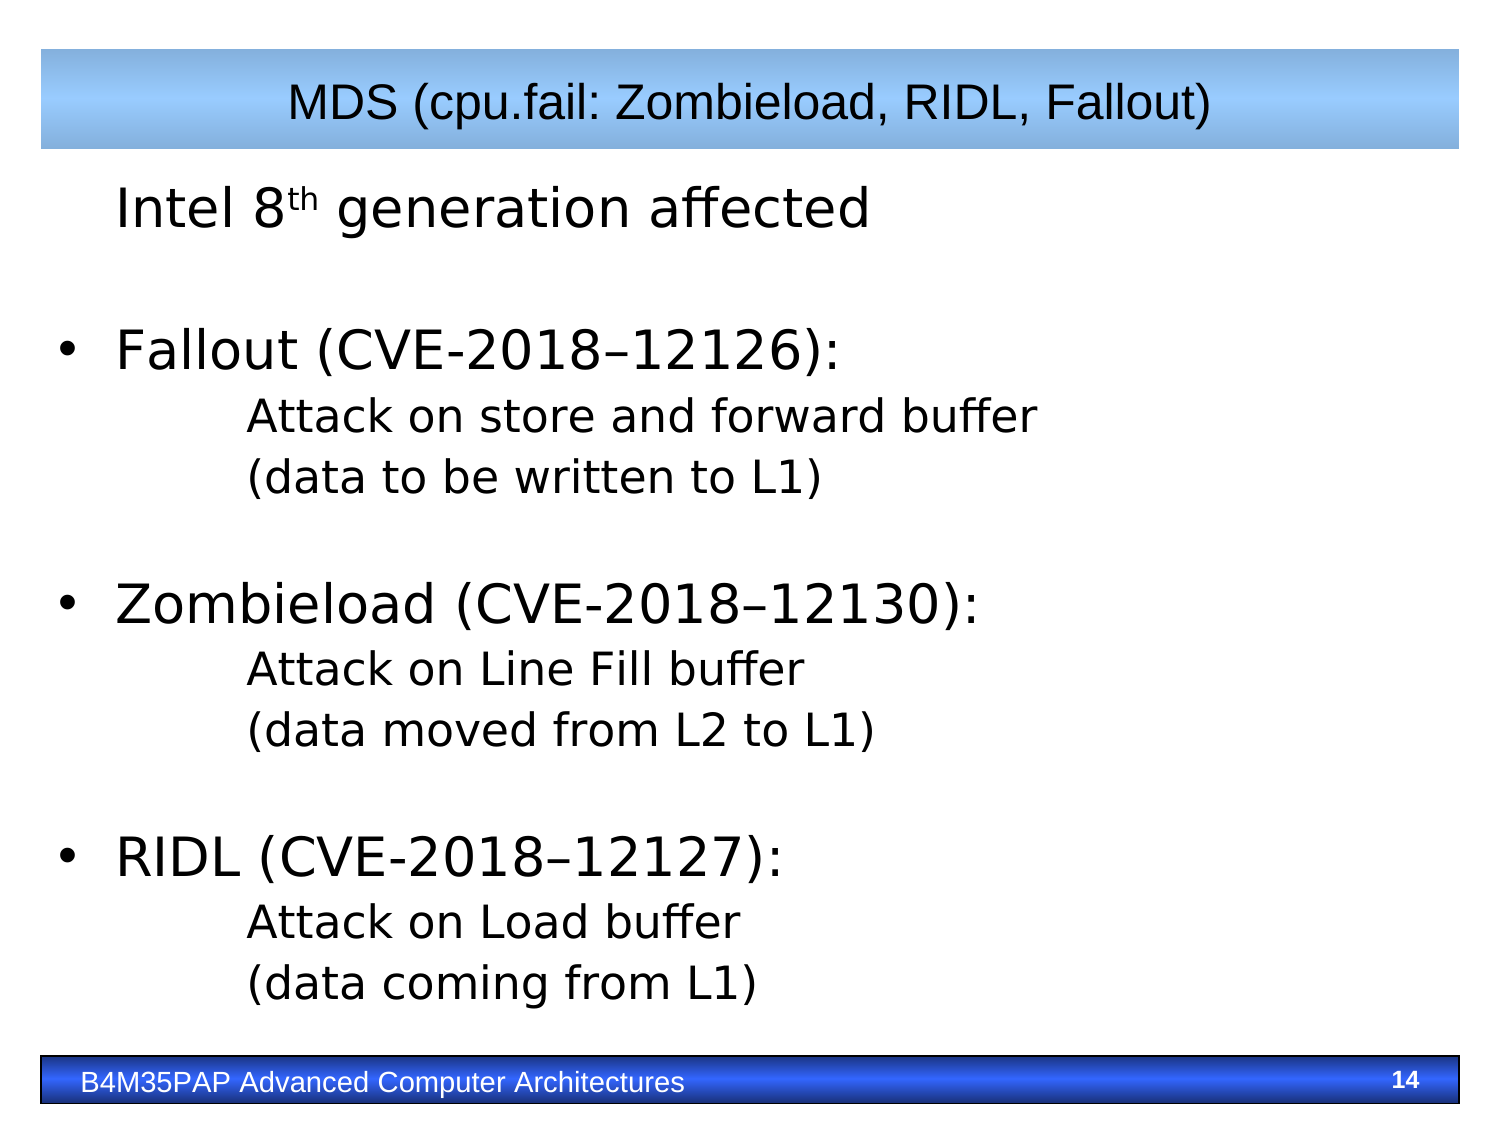

# MDS (cpu.fail: Zombieload, RIDL, Fallout)
Intel 8th generation affected
Fallout (CVE-2018–12126):
Attack on store and forward buffer
(data to be written to L1)
Zombieload (CVE-2018–12130):
Attack on Line Fill buffer
(data moved from L2 to L1)
RIDL (CVE-2018–12127):
Attack on Load buffer
(data coming from L1)